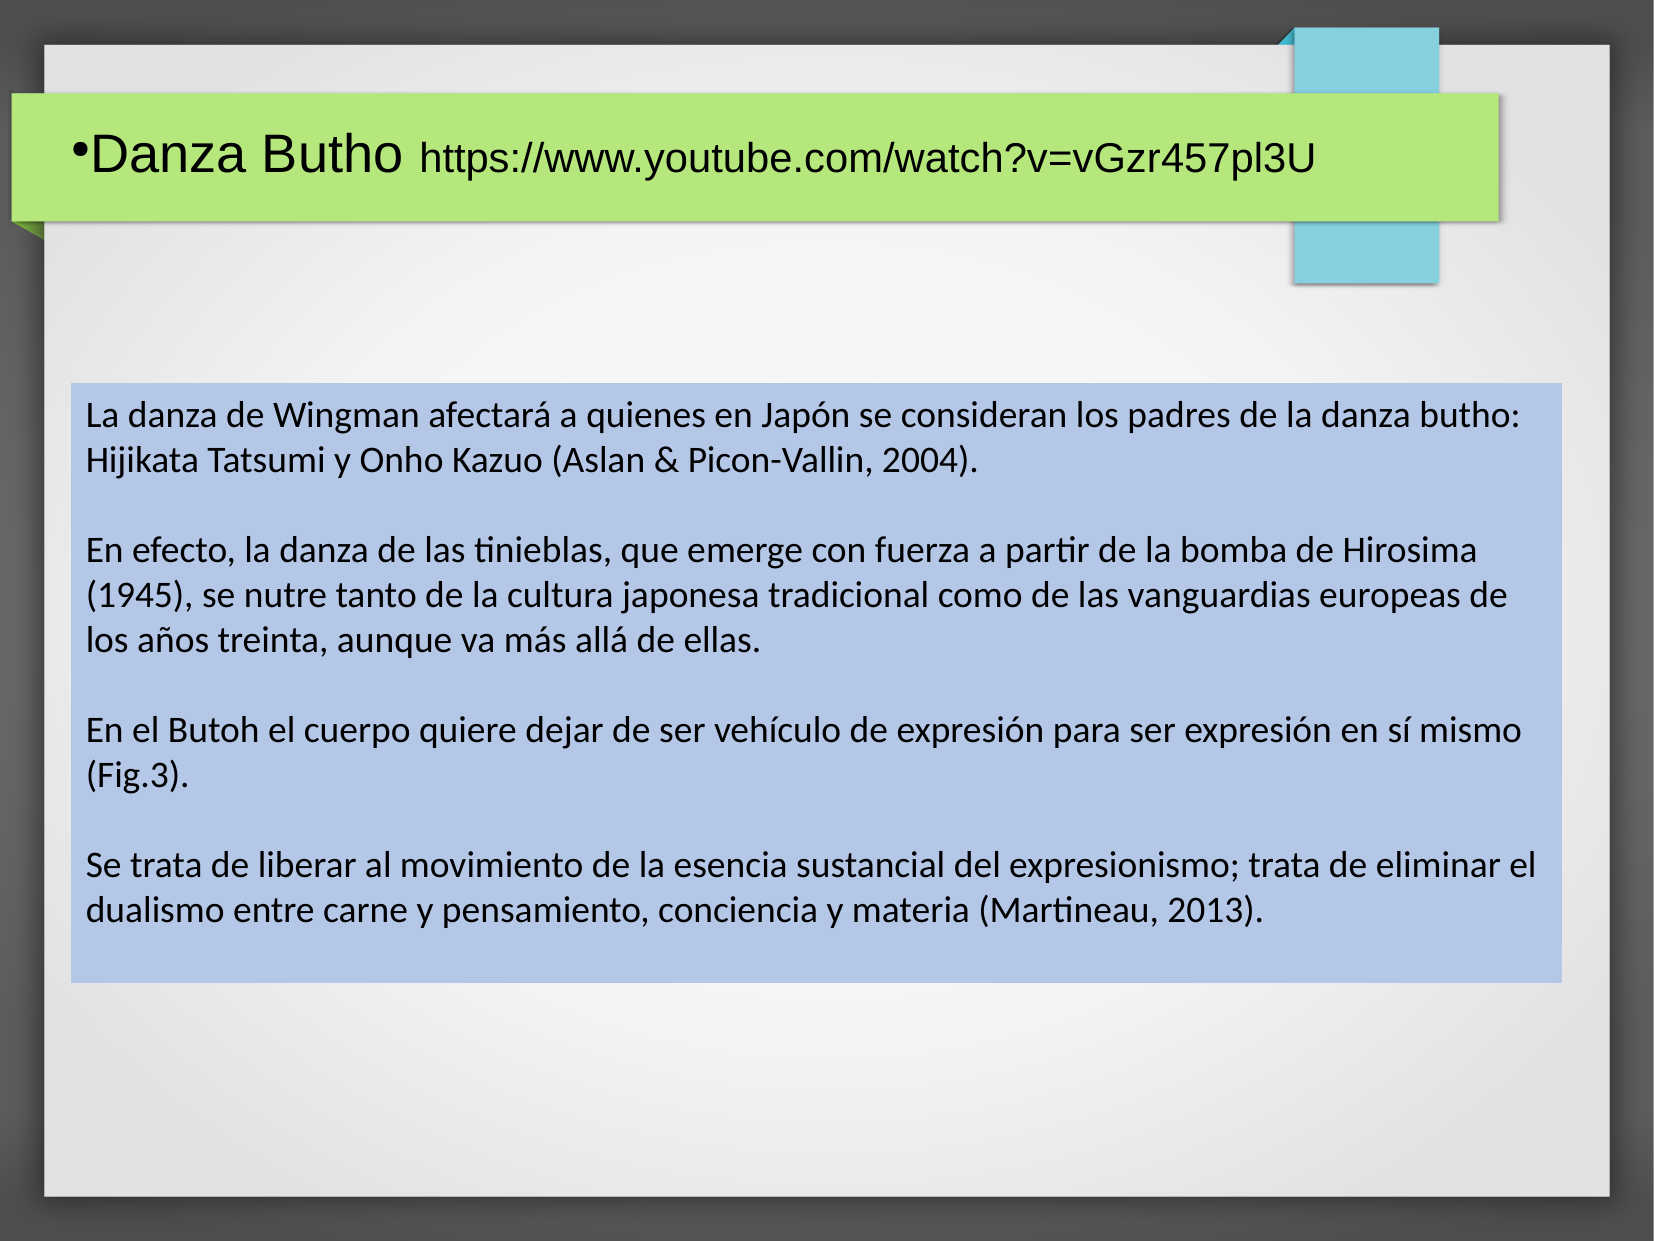

# Danza Butho https://www.youtube.com/watch?v=vGzr457pl3U
La danza de Wingman afectará a quienes en Japón se consideran los padres de la danza butho: Hijikata Tatsumi y Onho Kazuo (Aslan & Picon-Vallin, 2004).
En efecto, la danza de las tinieblas, que emerge con fuerza a partir de la bomba de Hirosima (1945), se nutre tanto de la cultura japonesa tradicional como de las vanguardias europeas de los años treinta, aunque va más allá de ellas.
En el Butoh el cuerpo quiere dejar de ser vehículo de expresión para ser expresión en sí mismo (Fig.3).
Se trata de liberar al movimiento de la esencia sustancial del expresionismo; trata de eliminar el dualismo entre carne y pensamiento, conciencia y materia (Martineau, 2013).